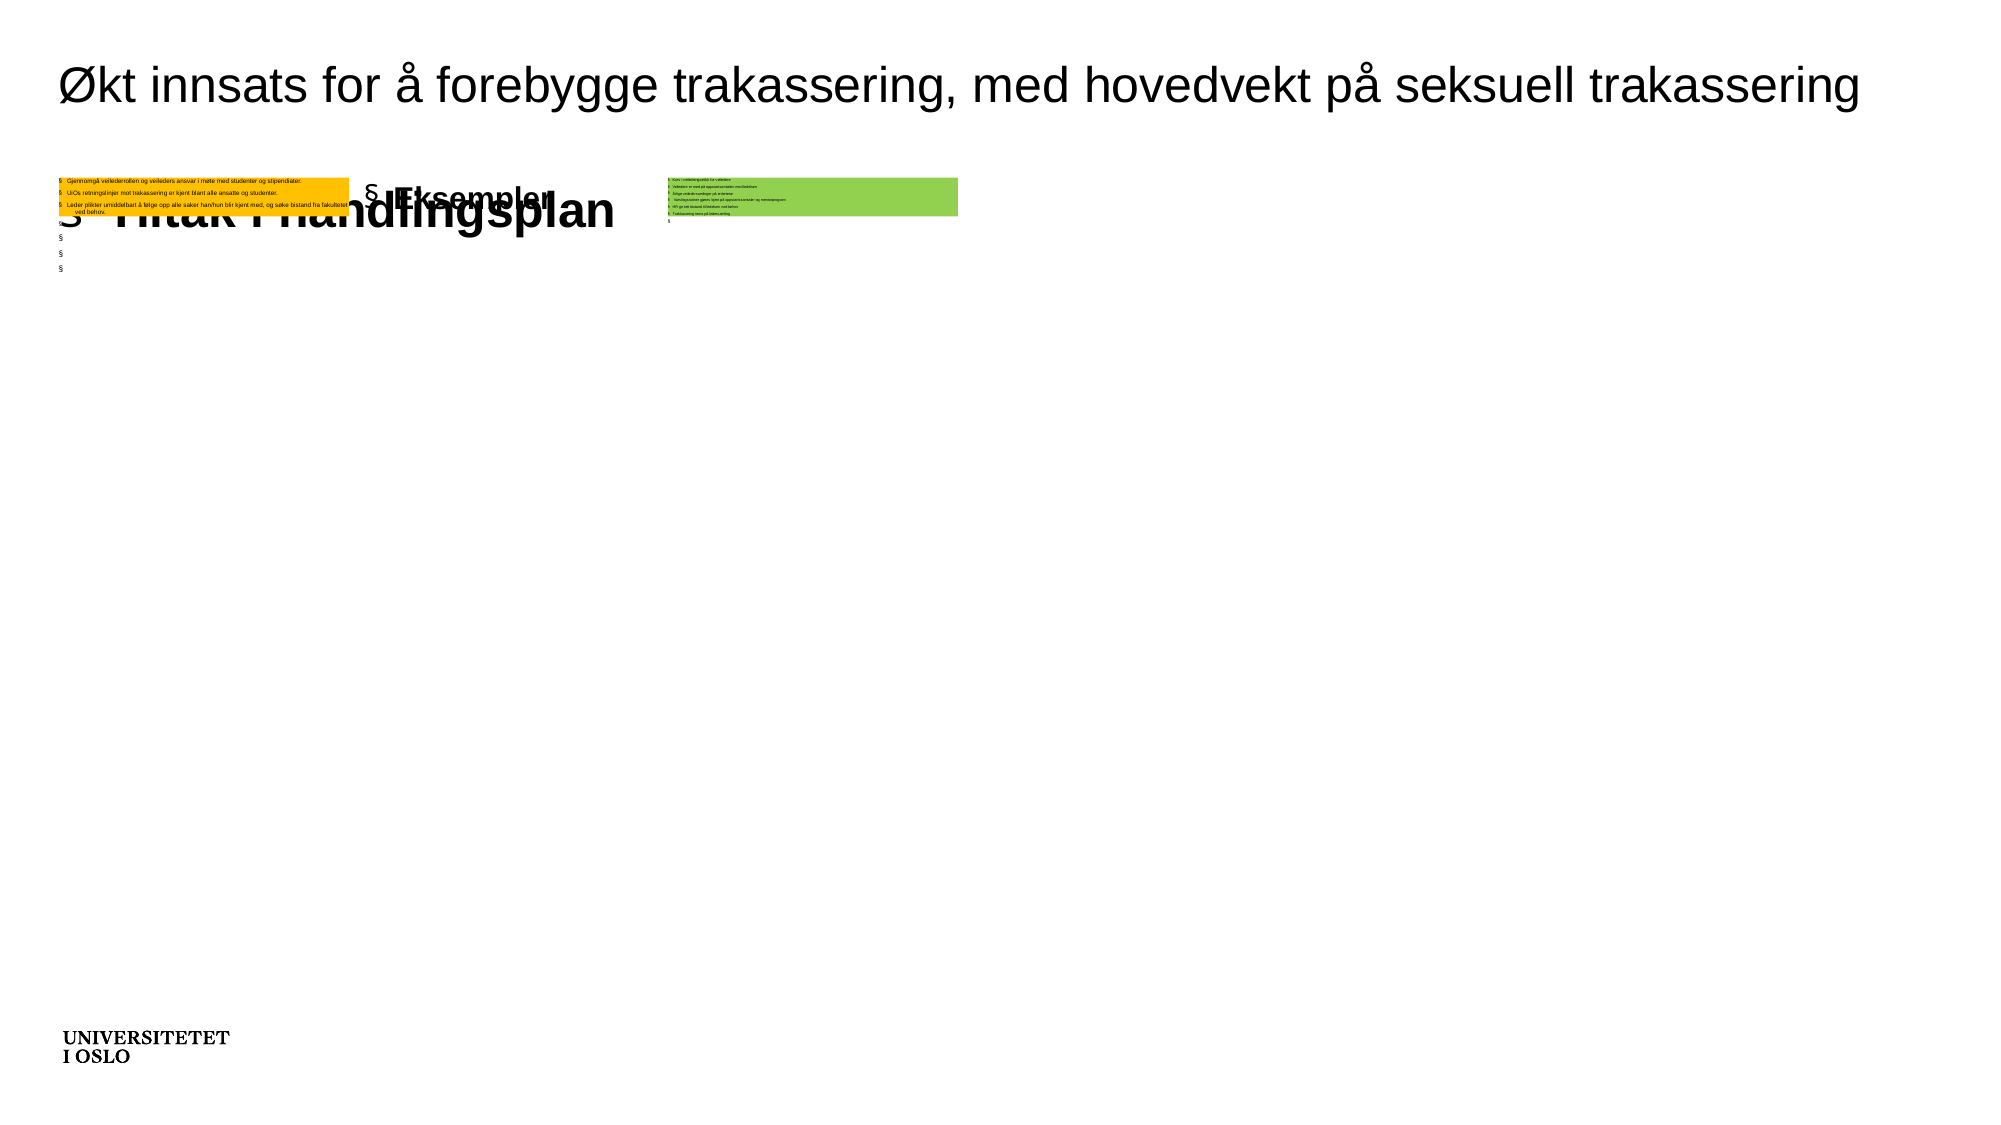

# Økt innsats for å forebygge trakassering, med hovedvekt på seksuell trakassering
Tiltak i handlingsplan
Gjennomgå veilederrollen og veileders ansvar i møte med studenter og stipendiater.
UiOs retningslinjer mot trakassering er kjent blant alle ansatte og studenter.
Leder plikter umiddelbart å følge opp alle saker han/hun blir kjent med, og søke bistand fra fakultetet ved behov.
Eksempler
Kurs i veiledningsetikk for veiledere
Veiledere er med på oppstartsamtalen med ledelsen
Årlige veiledersamlinger på enhetene
 Varslingsrutiner gjøres kjent på oppstartssamtaler og mentorprogram
HR gir tett bistand til ledelsen ved behov
Trakkasering tema på ledersamling